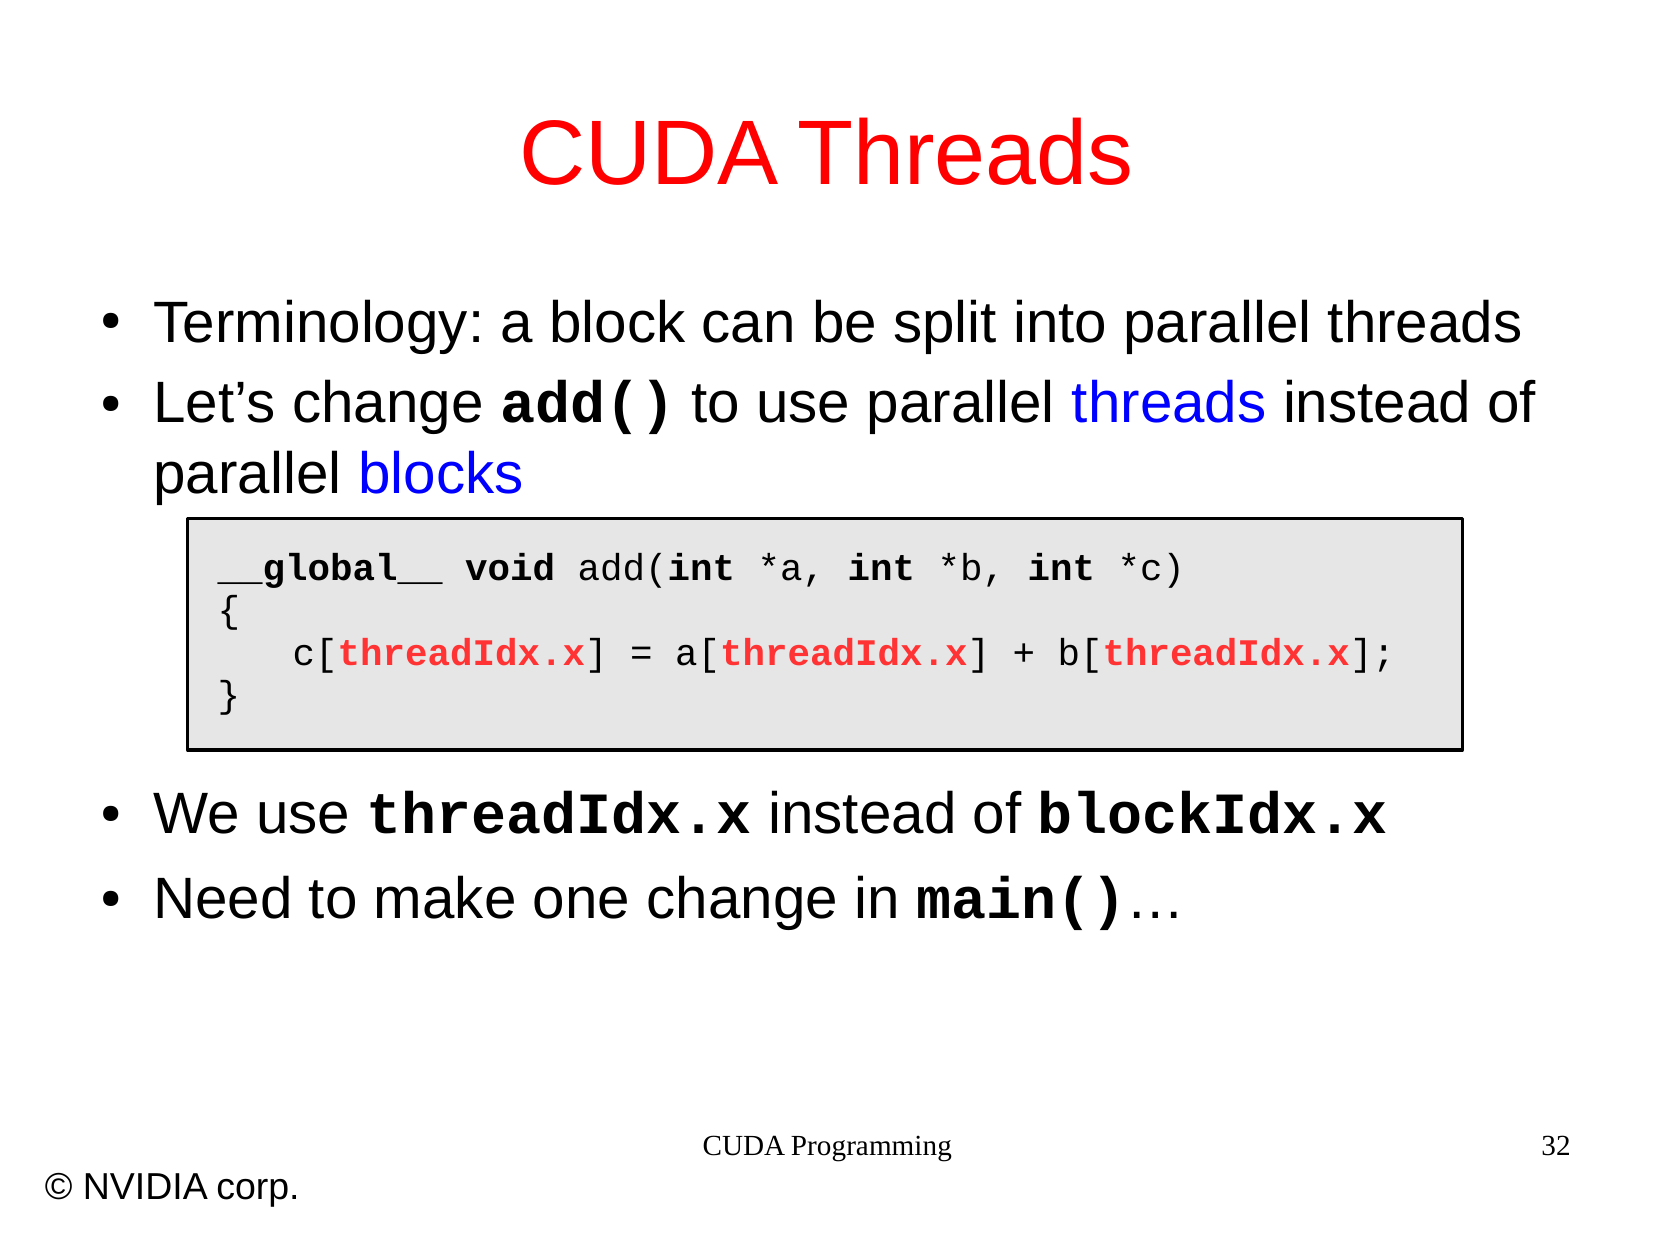

# CUDA Threads
Terminology: a block can be split into parallel threads
Let’s change add() to use parallel threads instead of parallel blocks
We use threadIdx.x instead of blockIdx.x
Need to make one change in main()…
__global__ void add(int *a, int *b, int *c)
{
	c[threadIdx.x] = a[threadIdx.x] + b[threadIdx.x];
}
CUDA Programming
32
© NVIDIA corp.